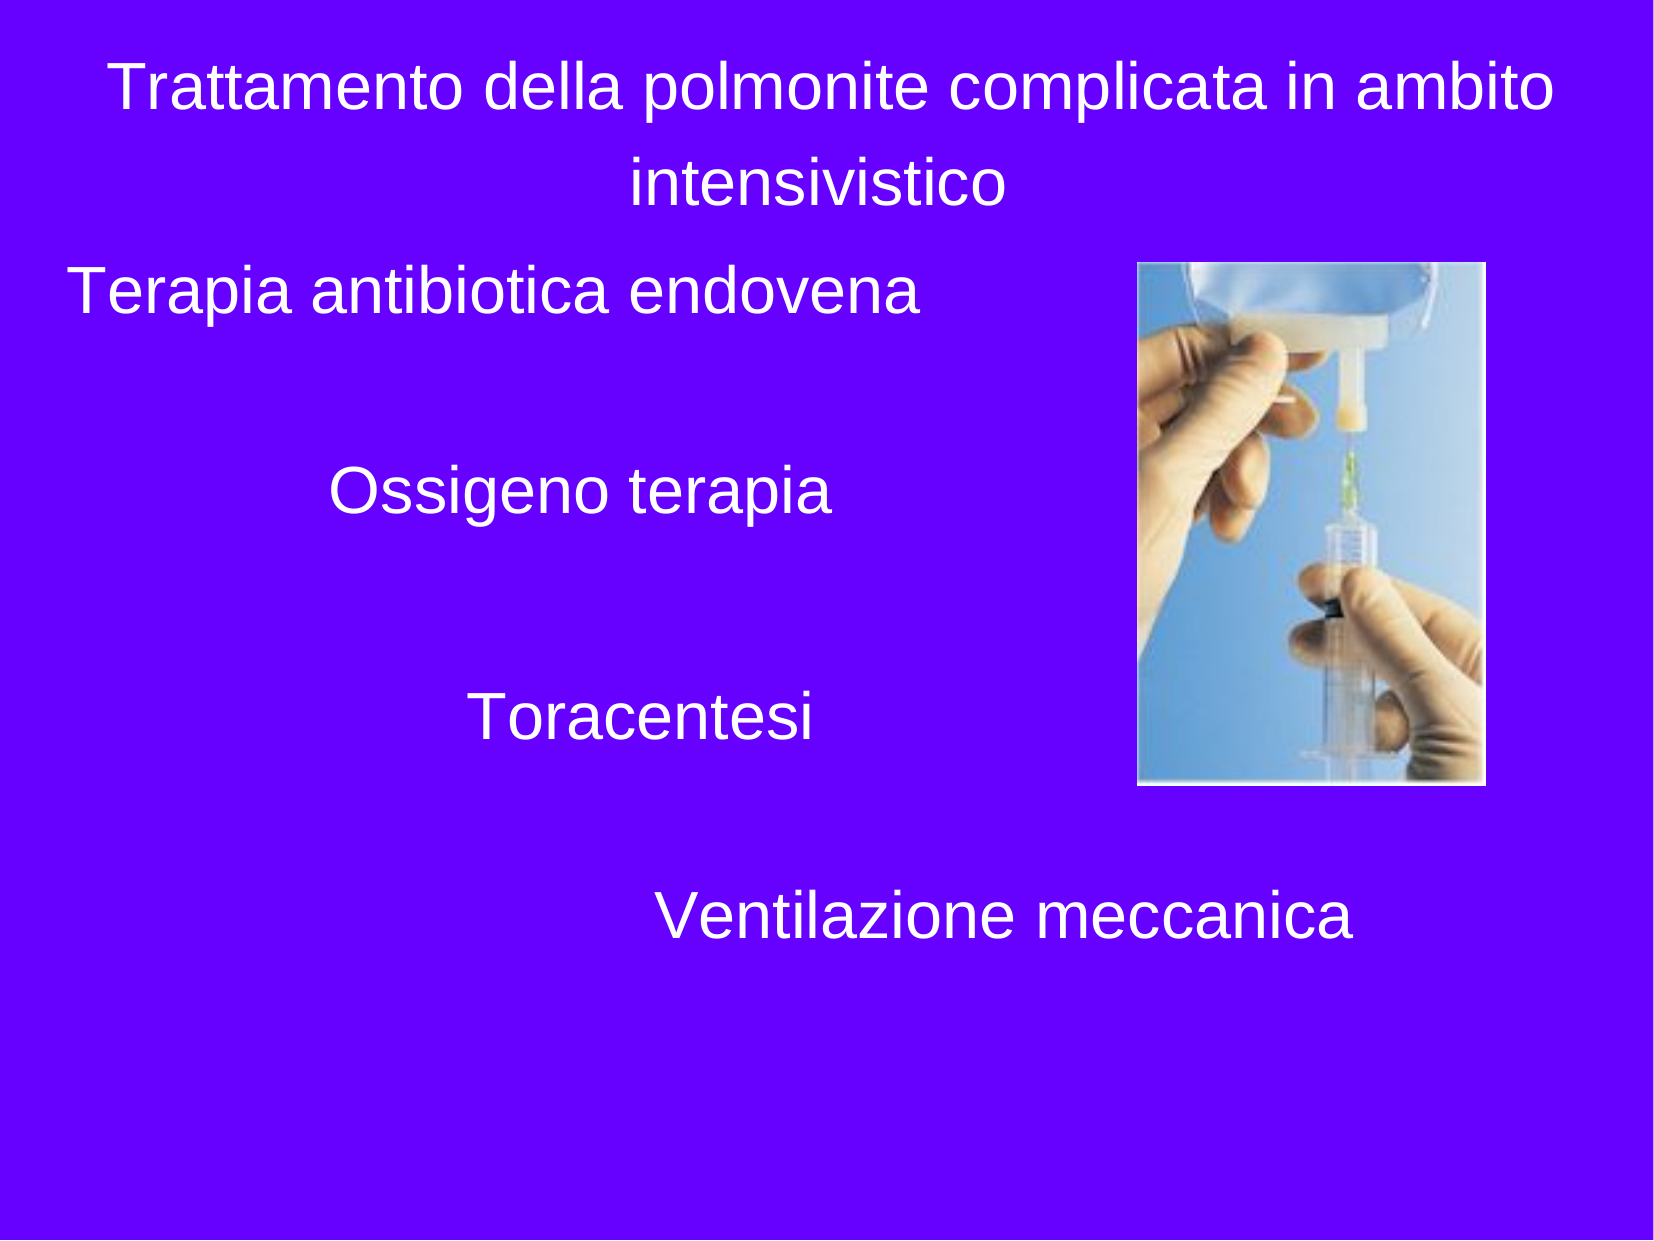

Trattamento della polmonite complicata in ambito intensivistico
Terapia antibiotica endovena
Ossigeno terapia
# Toracentesi
Ventilazione meccanica